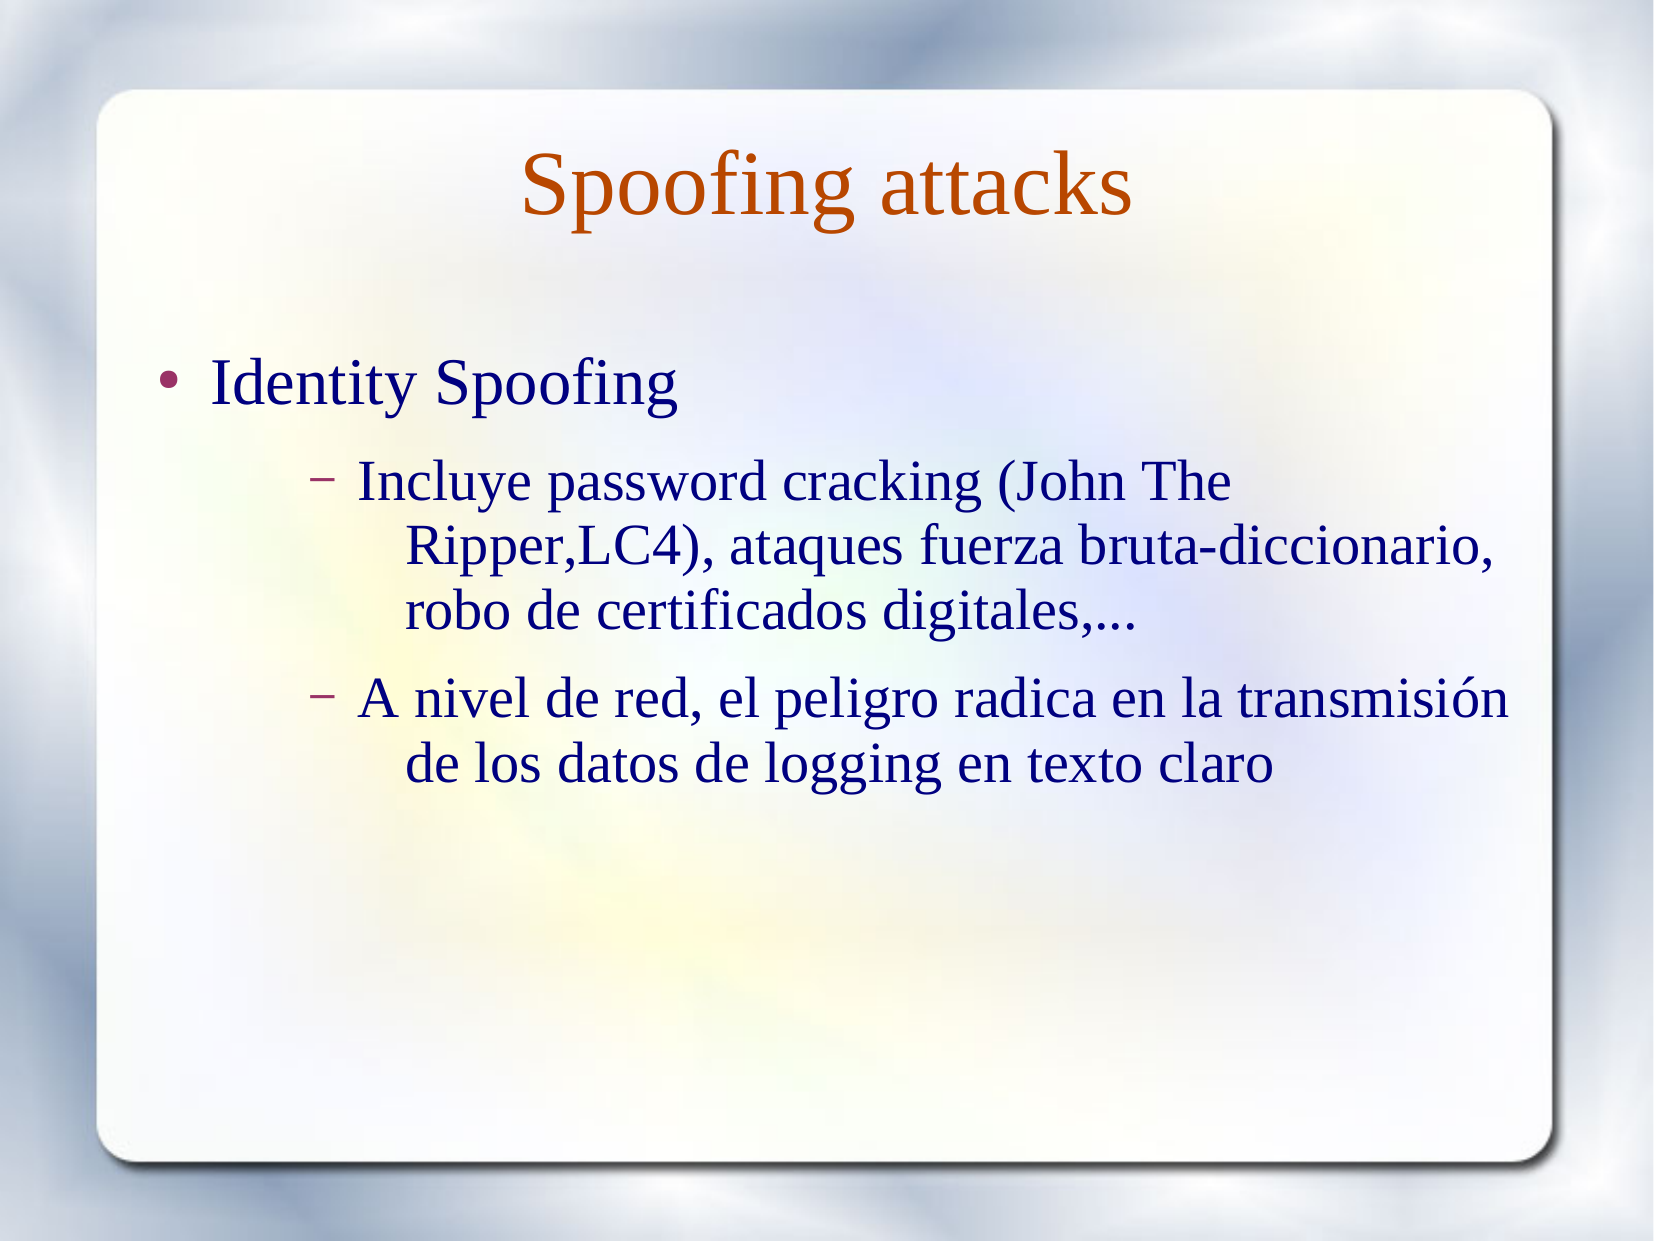

# Spoofing attacks
Identity Spoofing
Incluye password cracking (John The Ripper,LC4), ataques fuerza bruta-diccionario, robo de certificados digitales,...
A nivel de red, el peligro radica en la transmisión de los datos de logging en texto claro